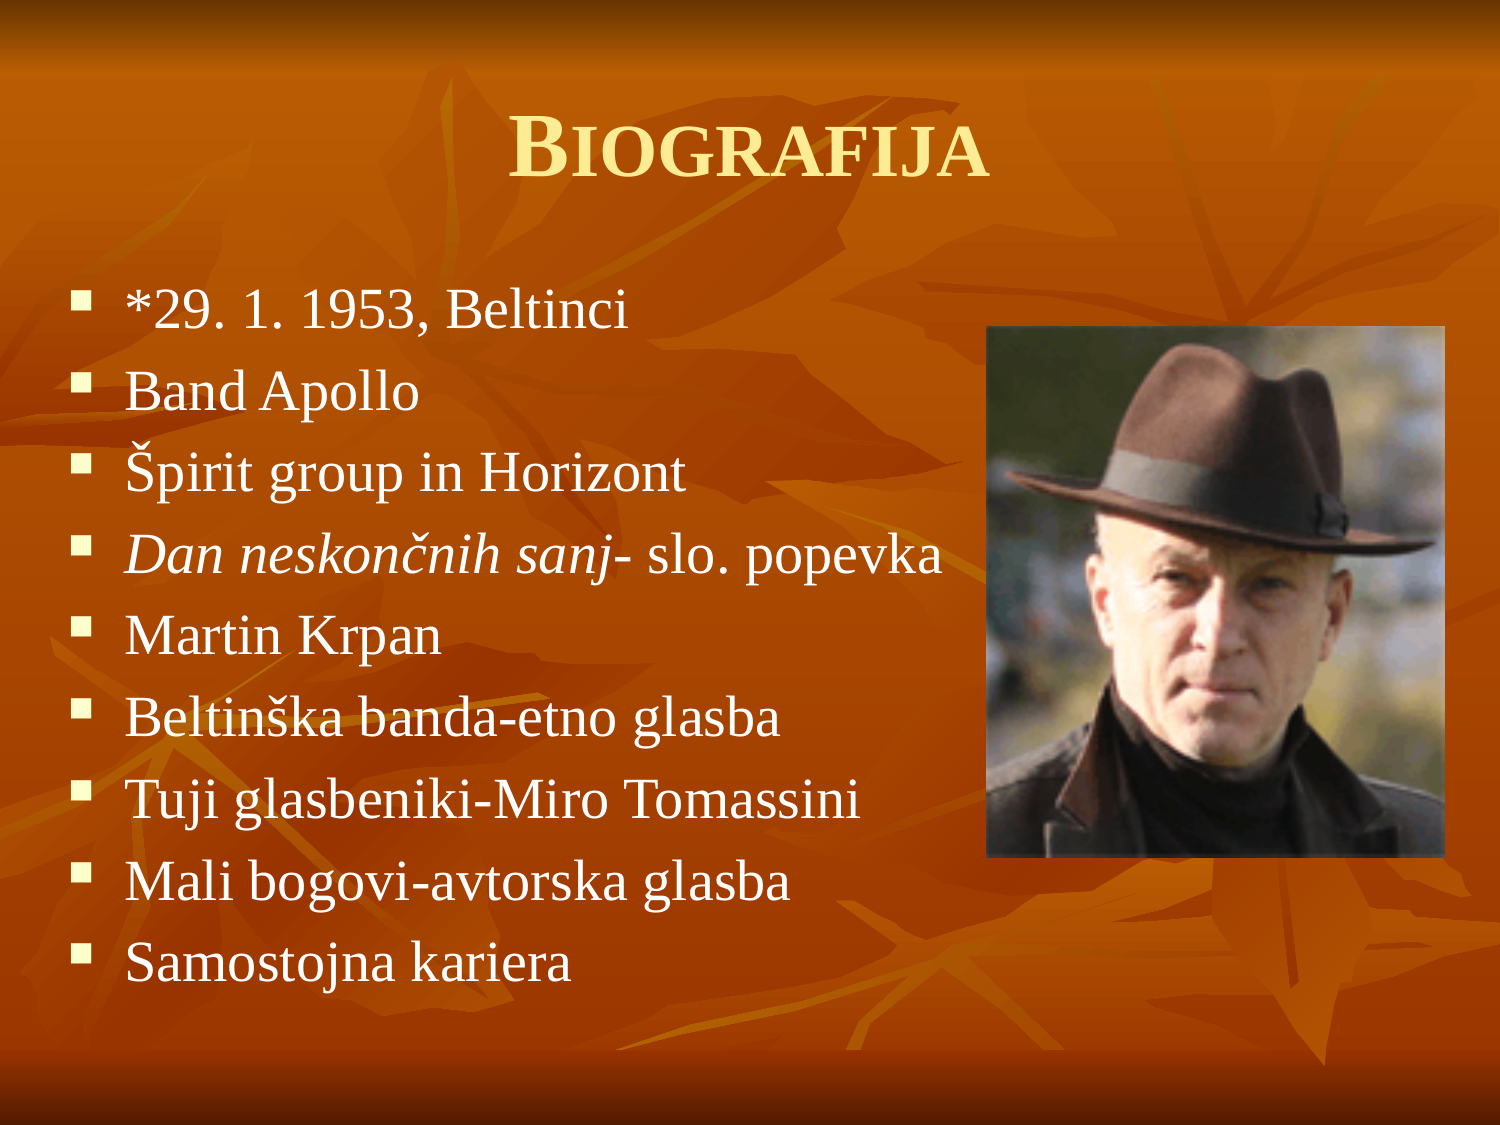

# BIOGRAFIJA
*29. 1. 1953, Beltinci
Band Apollo
Špirit group in Horizont
Dan neskončnih sanj- slo. popevka
Martin Krpan
Beltinška banda-etno glasba
Tuji glasbeniki-Miro Tomassini
Mali bogovi-avtorska glasba
Samostojna kariera